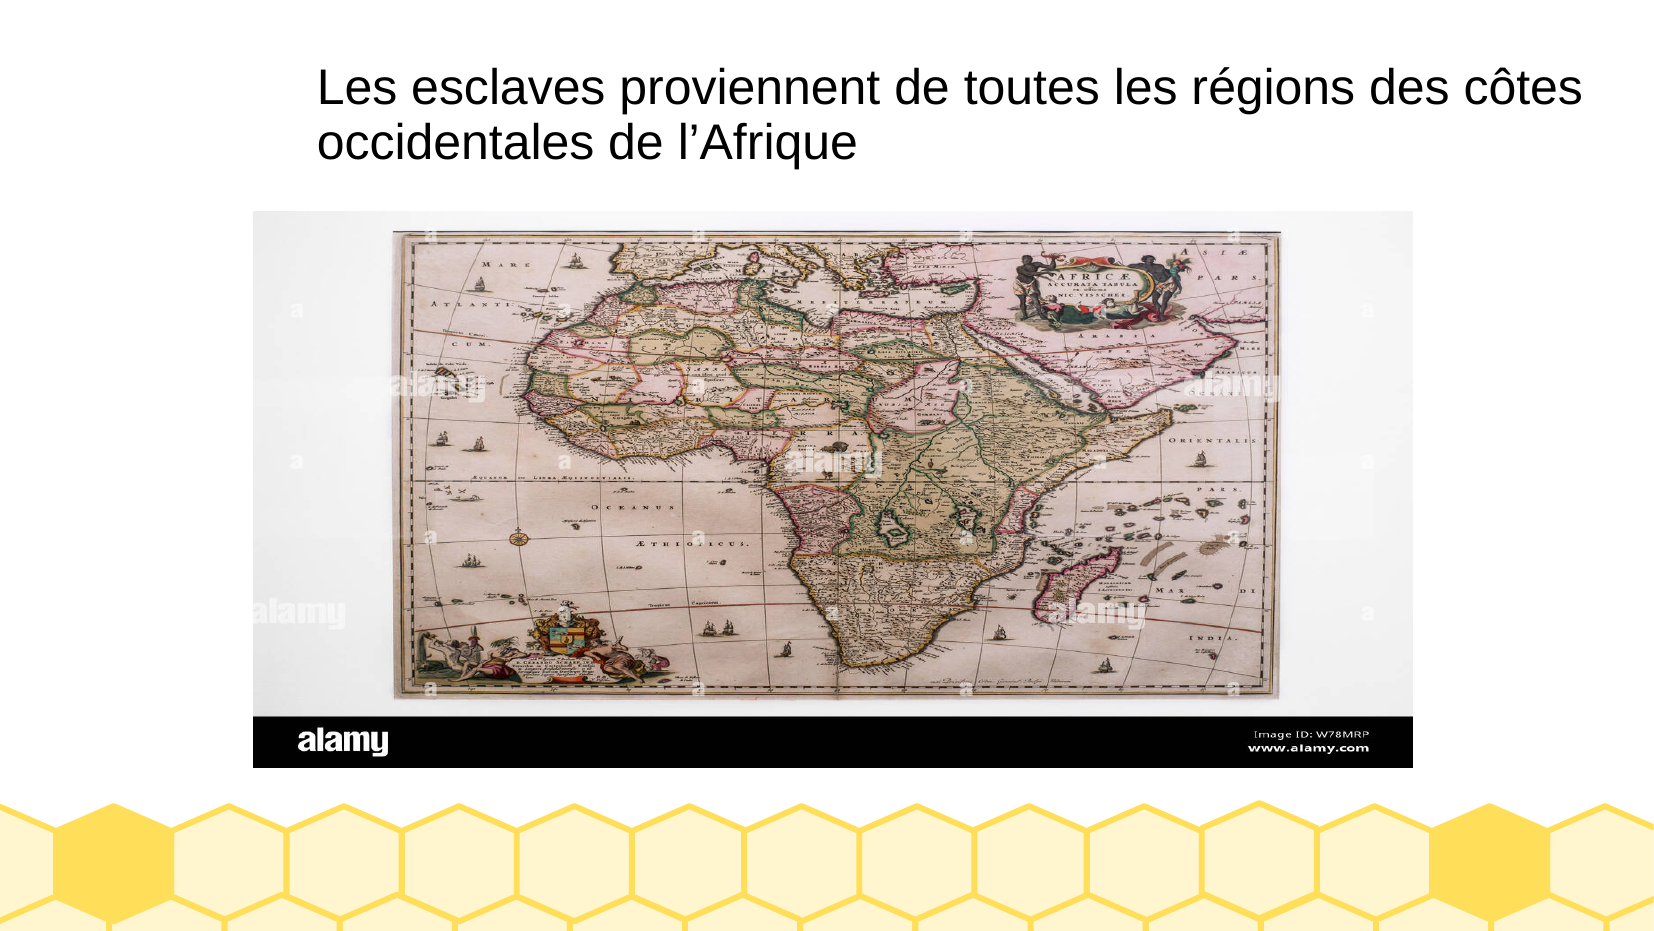

# Les esclaves proviennent de toutes les régions des côtes occidentales de l’Afrique